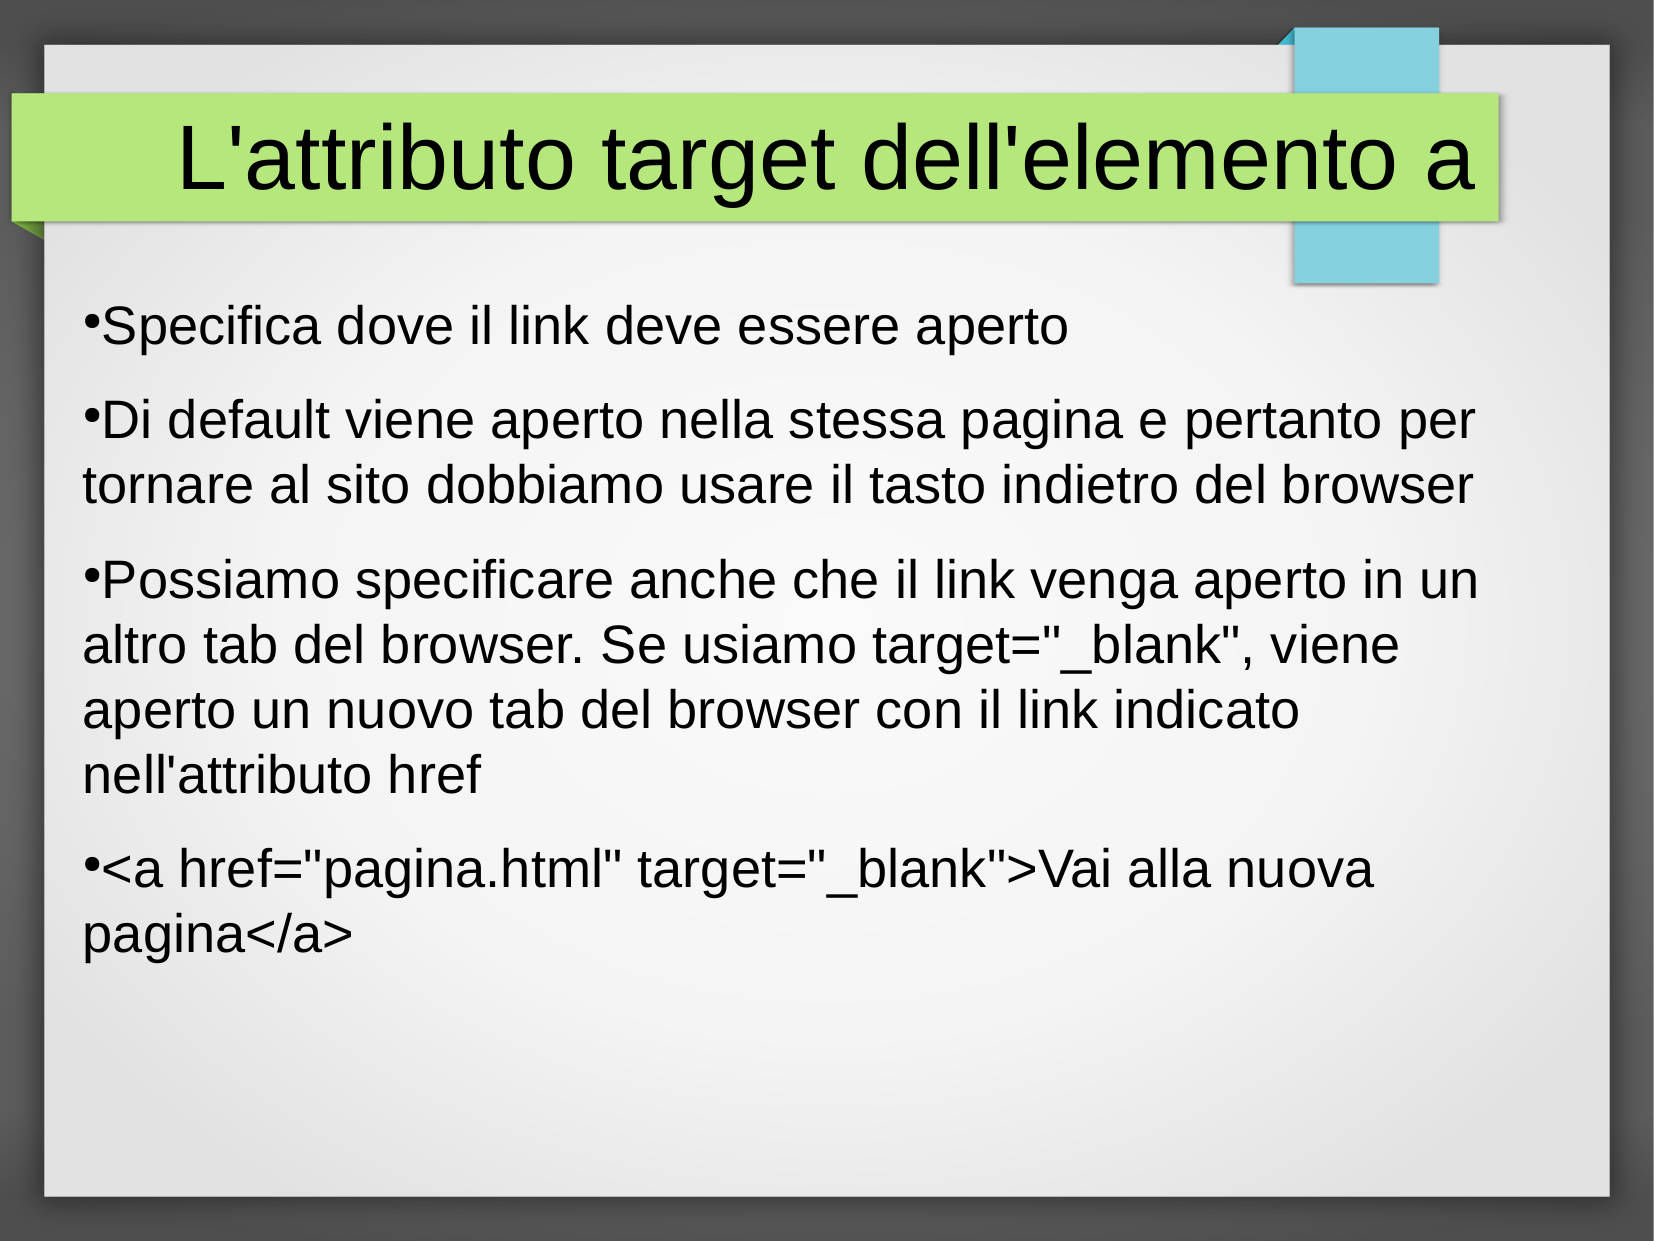

# L'attributo target dell'elemento a
Specifica dove il link deve essere aperto
Di default viene aperto nella stessa pagina e pertanto per tornare al sito dobbiamo usare il tasto indietro del browser
Possiamo specificare anche che il link venga aperto in un altro tab del browser. Se usiamo target="_blank", viene aperto un nuovo tab del browser con il link indicato nell'attributo href
<a href="pagina.html" target="_blank">Vai alla nuova pagina</a>